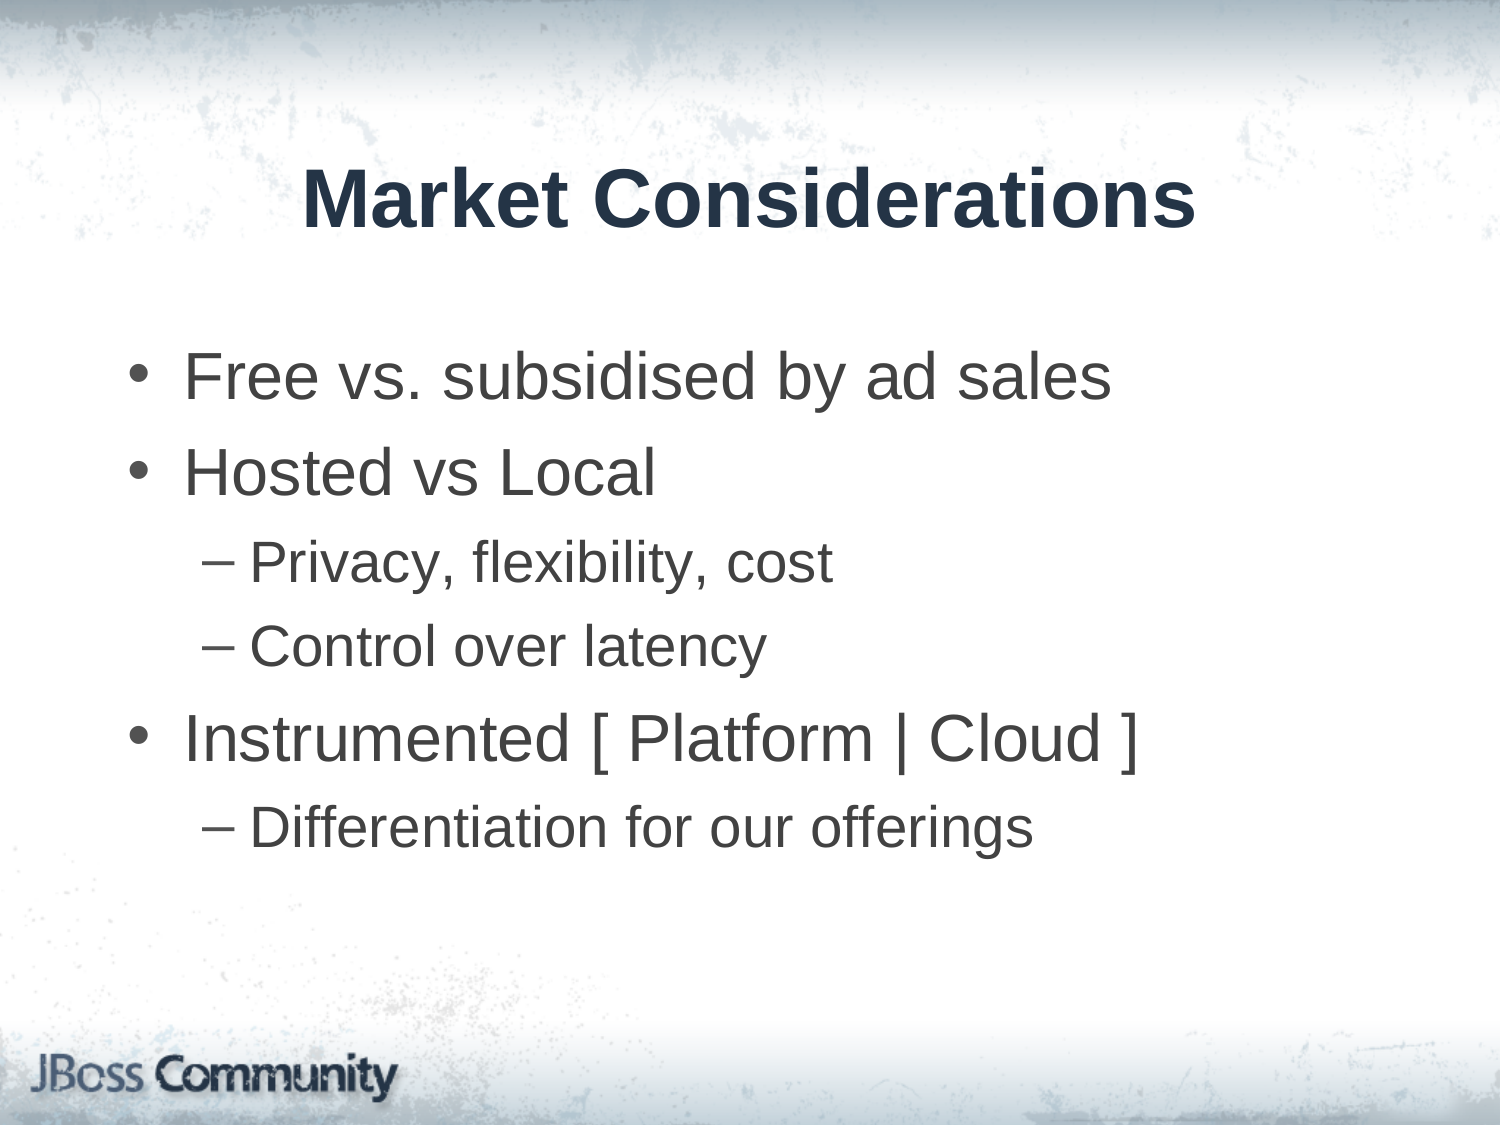

# Market Considerations
Free vs. subsidised by ad sales
Hosted vs Local
Privacy, flexibility, cost
Control over latency
Instrumented [ Platform | Cloud ]
Differentiation for our offerings